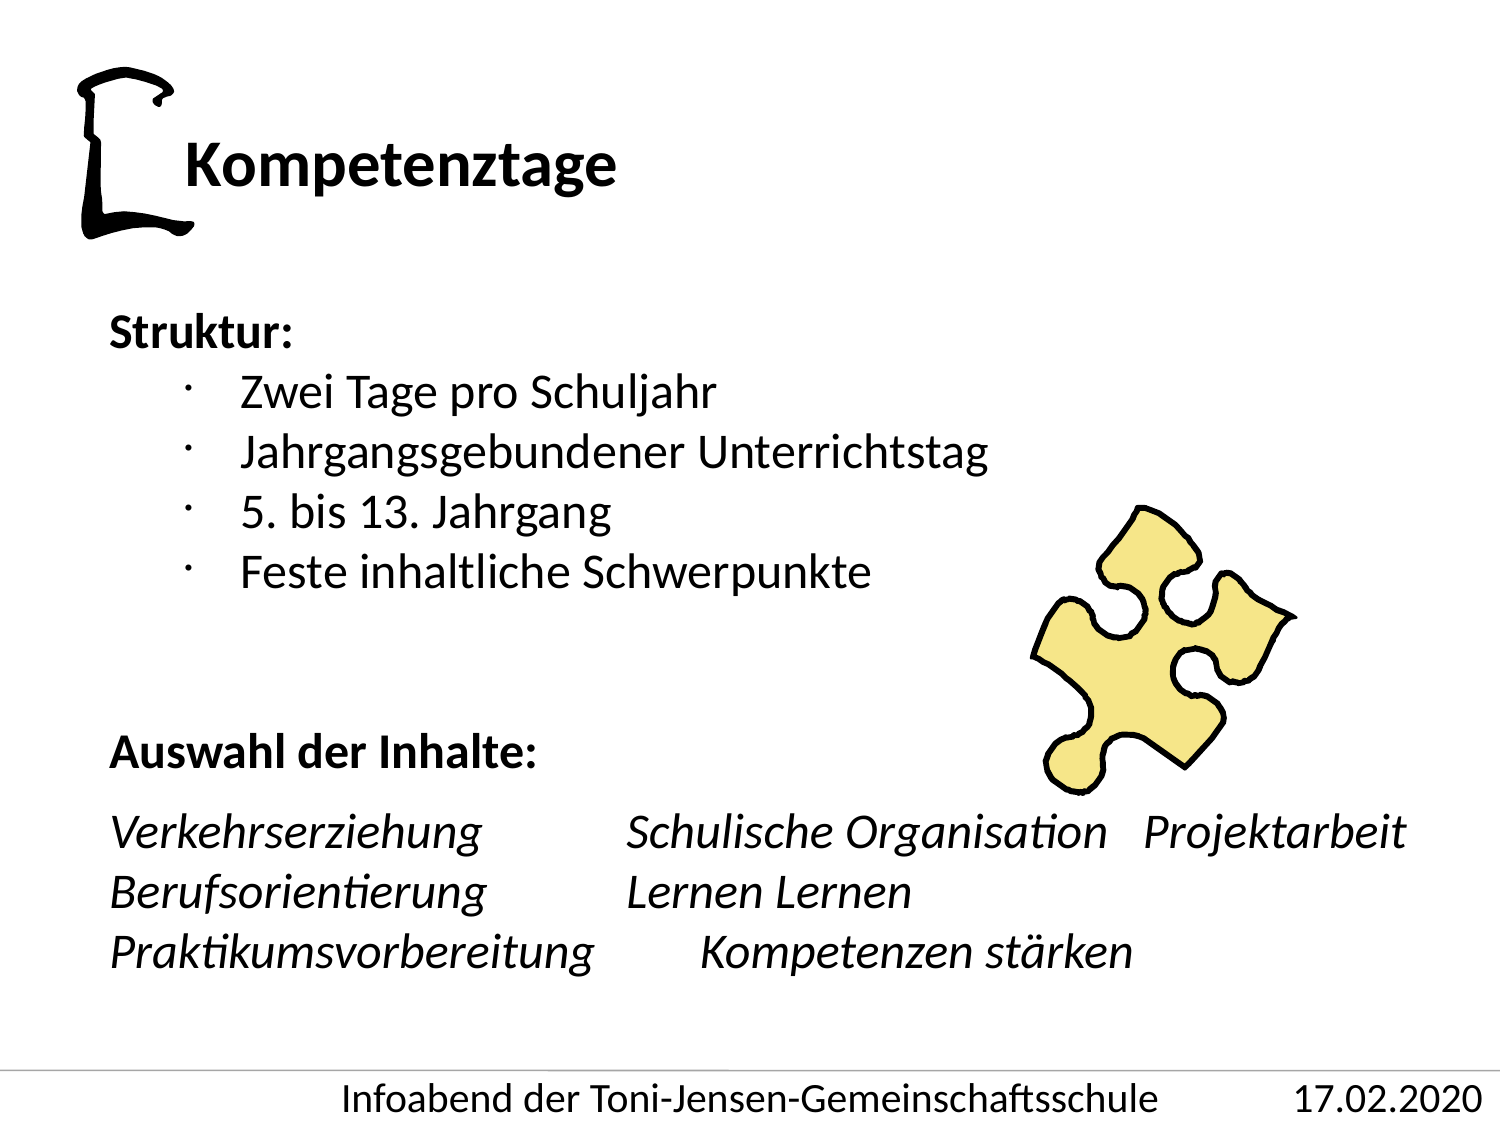

Kompetenztage
Struktur:
Zwei Tage pro Schuljahr
Jahrgangsgebundener Unterrichtstag
5. bis 13. Jahrgang
Feste inhaltliche Schwerpunkte
Auswahl der Inhalte:
Verkehrserziehung		Schulische Organisation	Projektarbeit	 Berufsorientierung 		Lernen Lernen
Praktikumsvorbereitung		Kompetenzen stärken
17.02.2020
Infoabend der Toni-Jensen-Gemeinschaftsschule